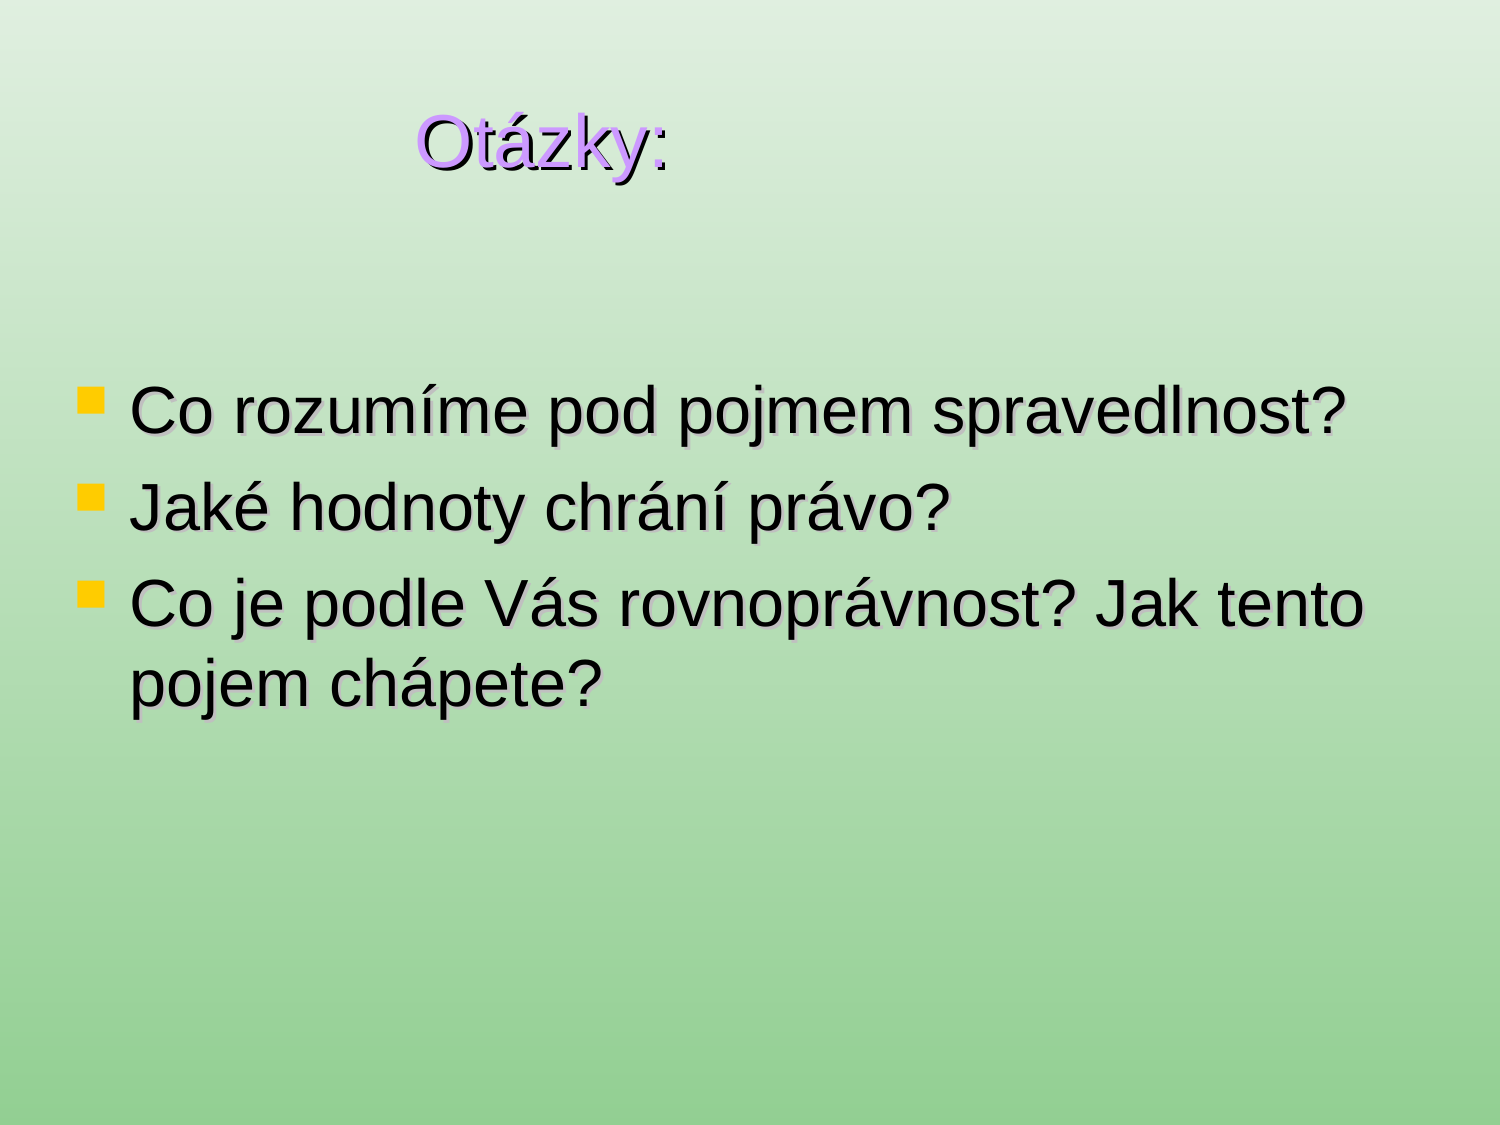

# Otázky:
Co rozumíme pod pojmem spravedlnost?
Jaké hodnoty chrání právo?
Co je podle Vás rovnoprávnost? Jak tento pojem chápete?